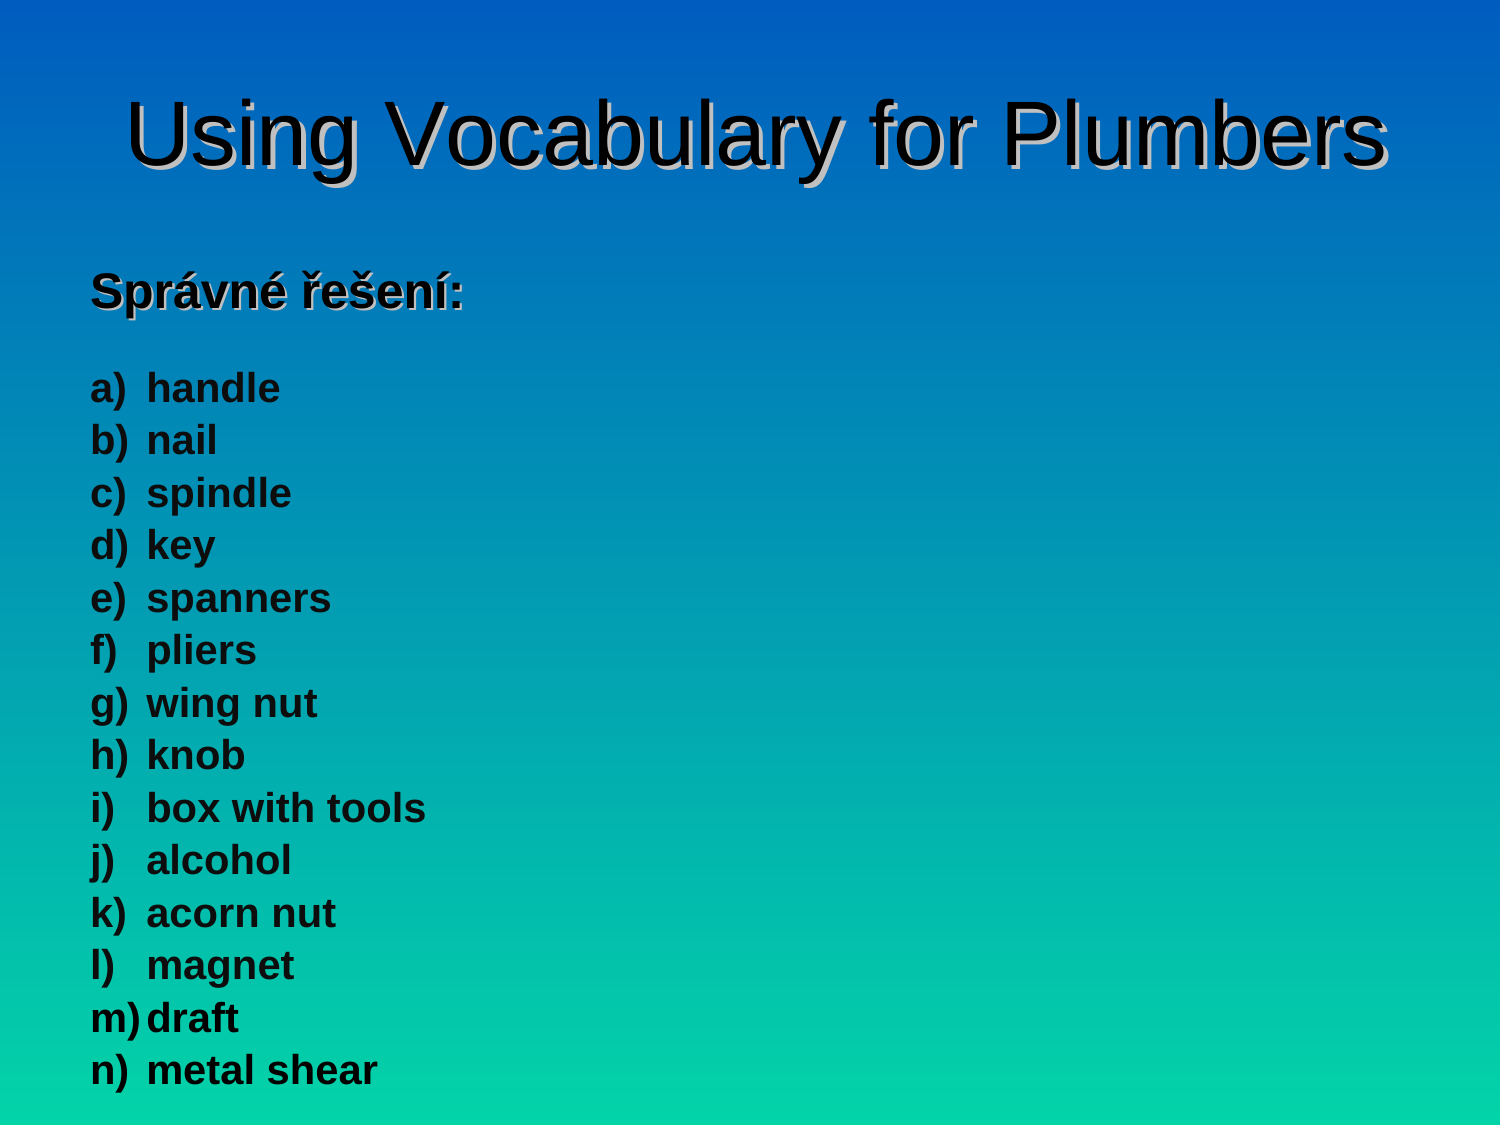

# Using Vocabulary for Plumbers
Správné řešení:
handle
nail
spindle
key
spanners
pliers
wing nut
knob
box with tools
alcohol
acorn nut
magnet
draft
metal shear